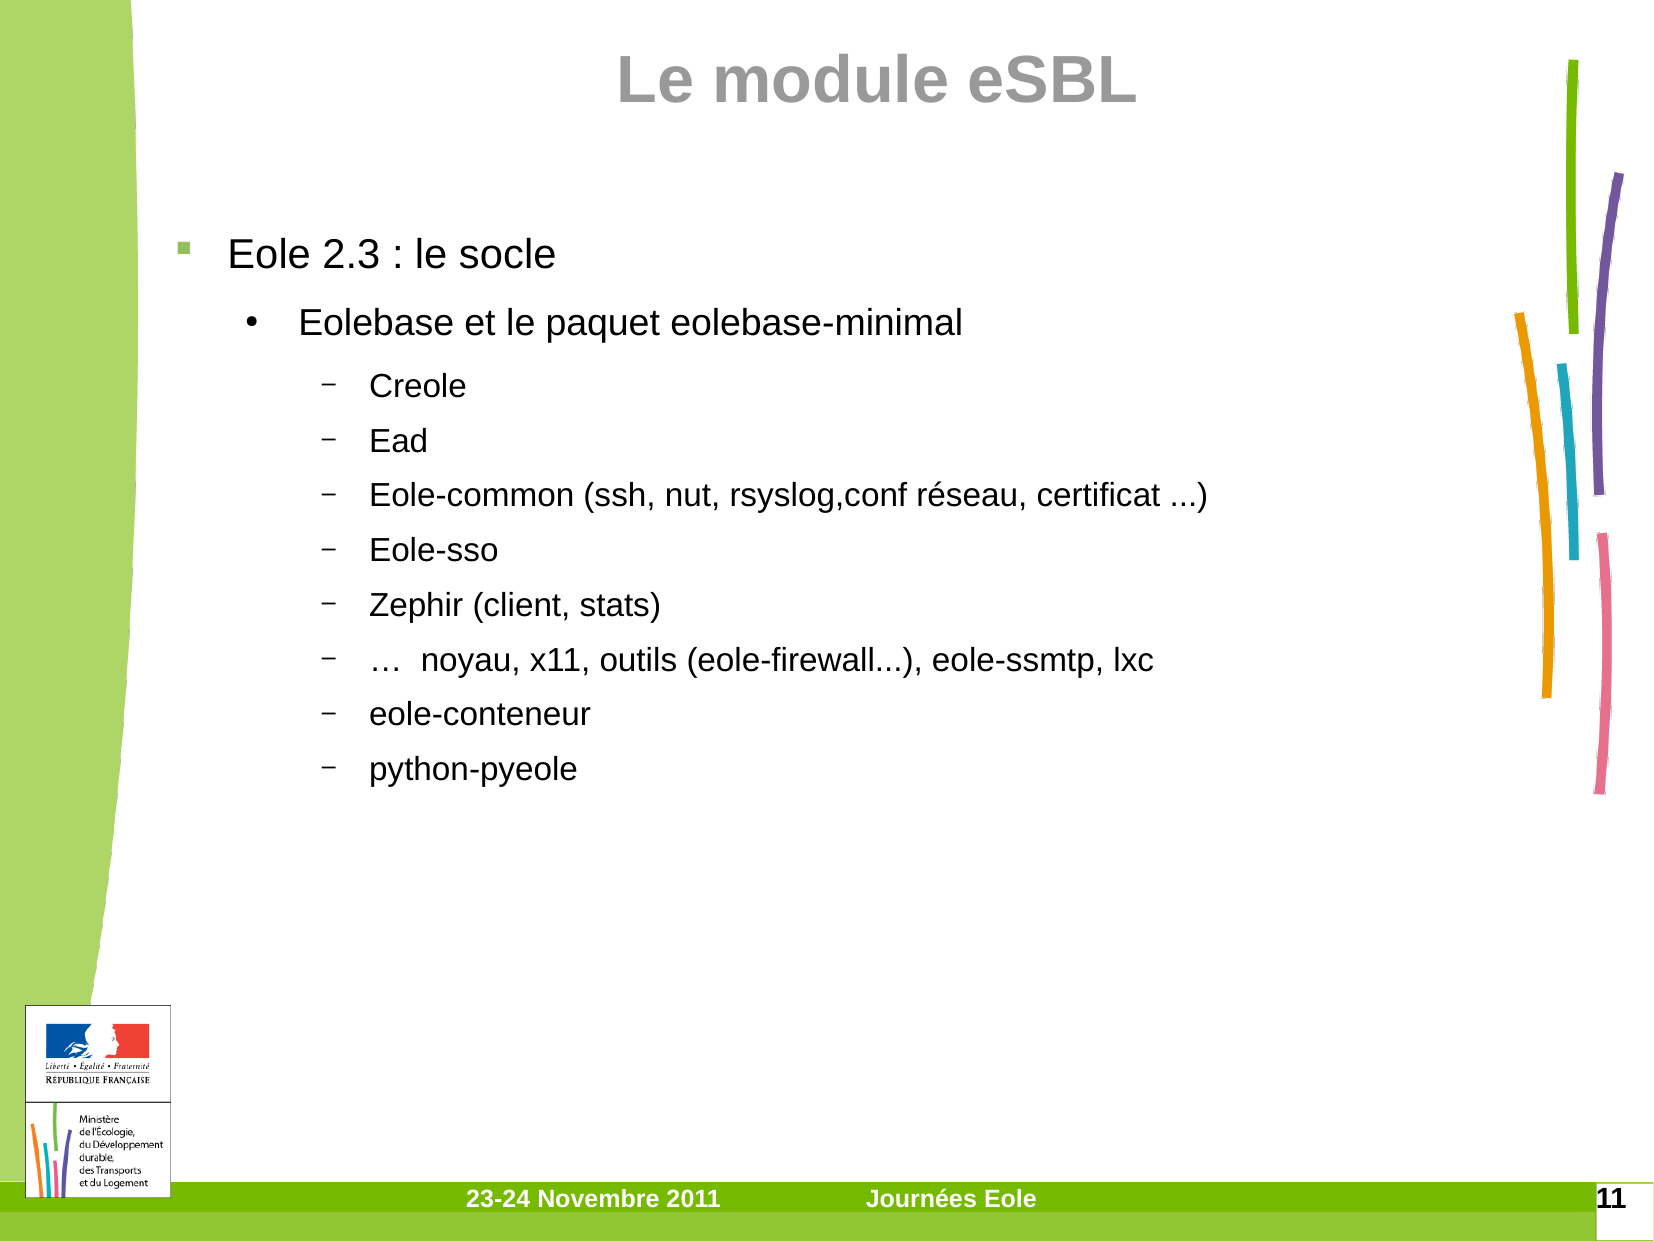

# Le module eSBL
Eole 2.3 : le socle
Eolebase et le paquet eolebase-minimal
Creole
Ead
Eole-common (ssh, nut, rsyslog,conf réseau, certificat ...)
Eole-sso
Zephir (client, stats)
… noyau, x11, outils (eole-firewall...), eole-ssmtp, lxc
eole-conteneur
python-pyeole
11
 SG/SPSSI/PSI septembre 2011
Schéma directeur des SI